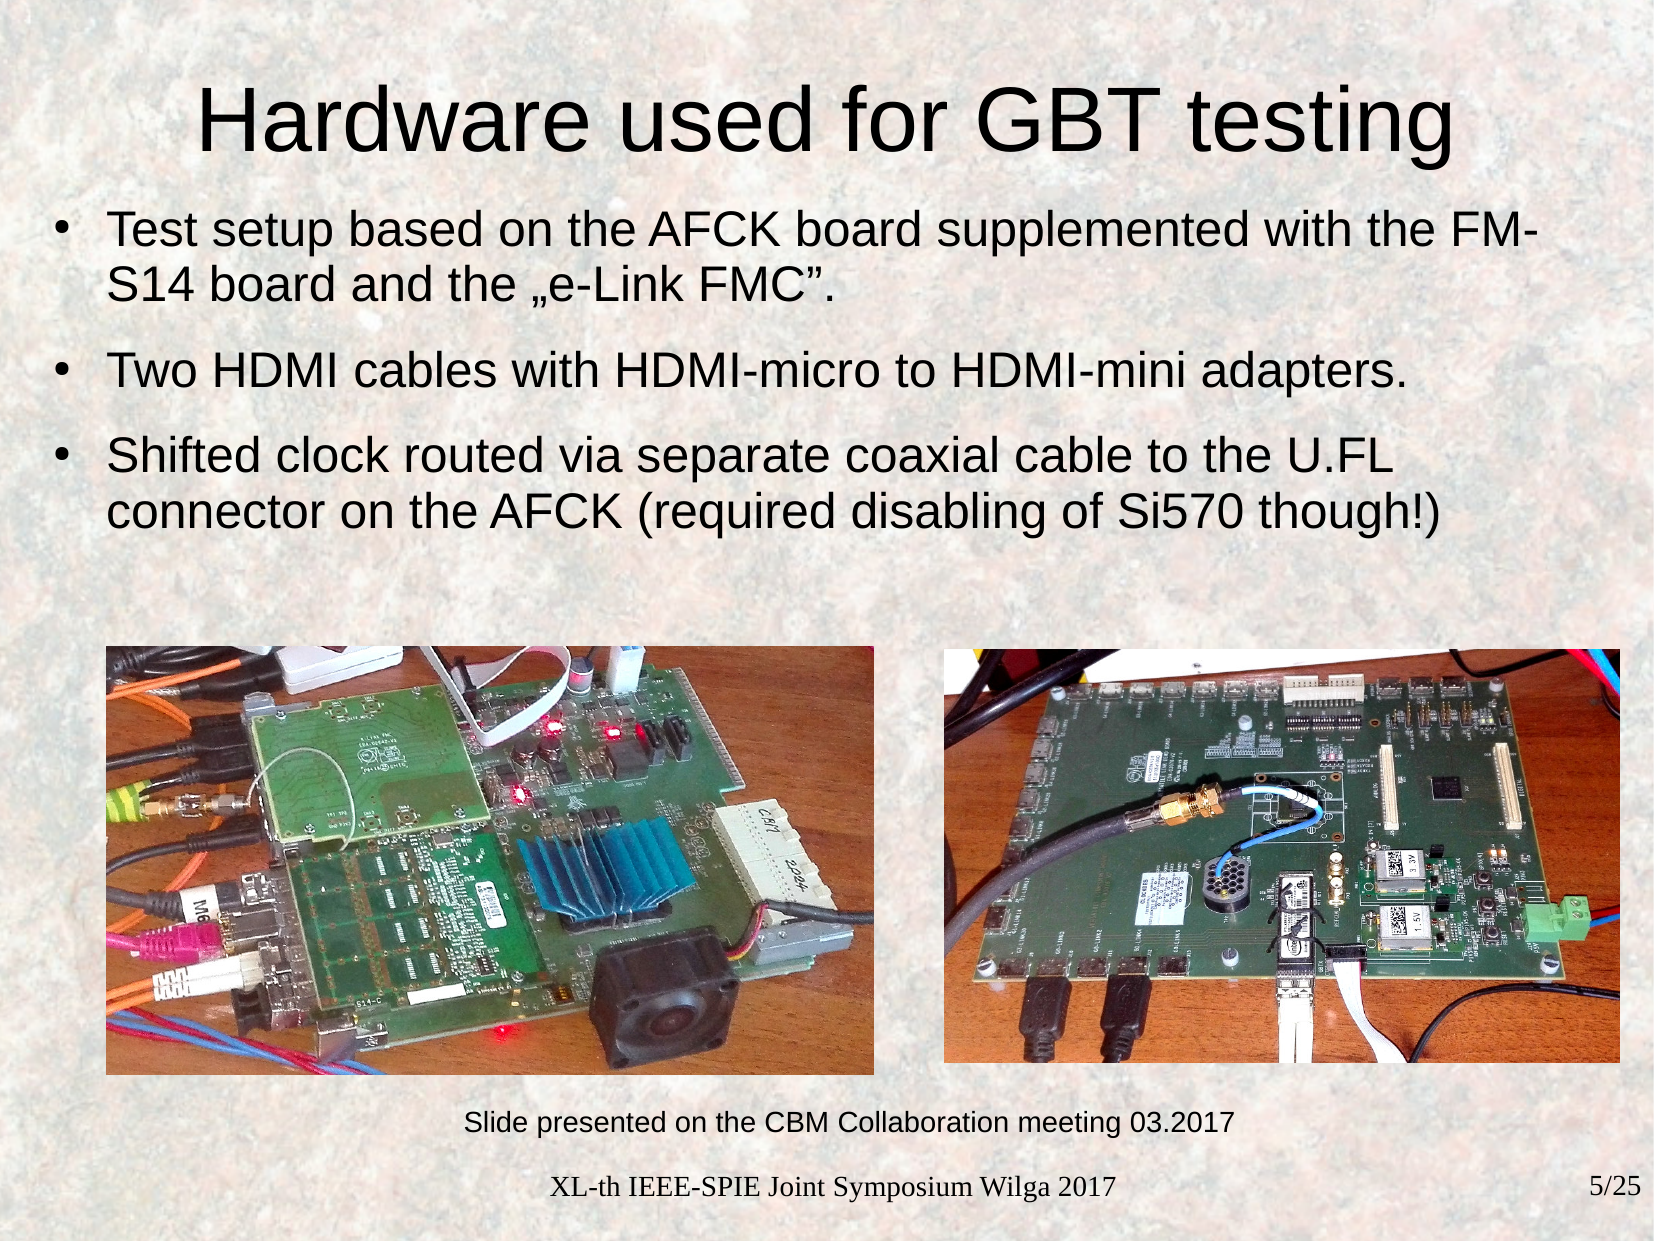

# Hardware used for GBT testing
Test setup based on the AFCK board supplemented with the FM-S14 board and the „e-Link FMC”.
Two HDMI cables with HDMI-micro to HDMI-mini adapters.
Shifted clock routed via separate coaxial cable to the U.FL connector on the AFCK (required disabling of Si570 though!)
Slide presented on the CBM Collaboration meeting 03.2017
5
CBM Collaboration Meeting 03.2017